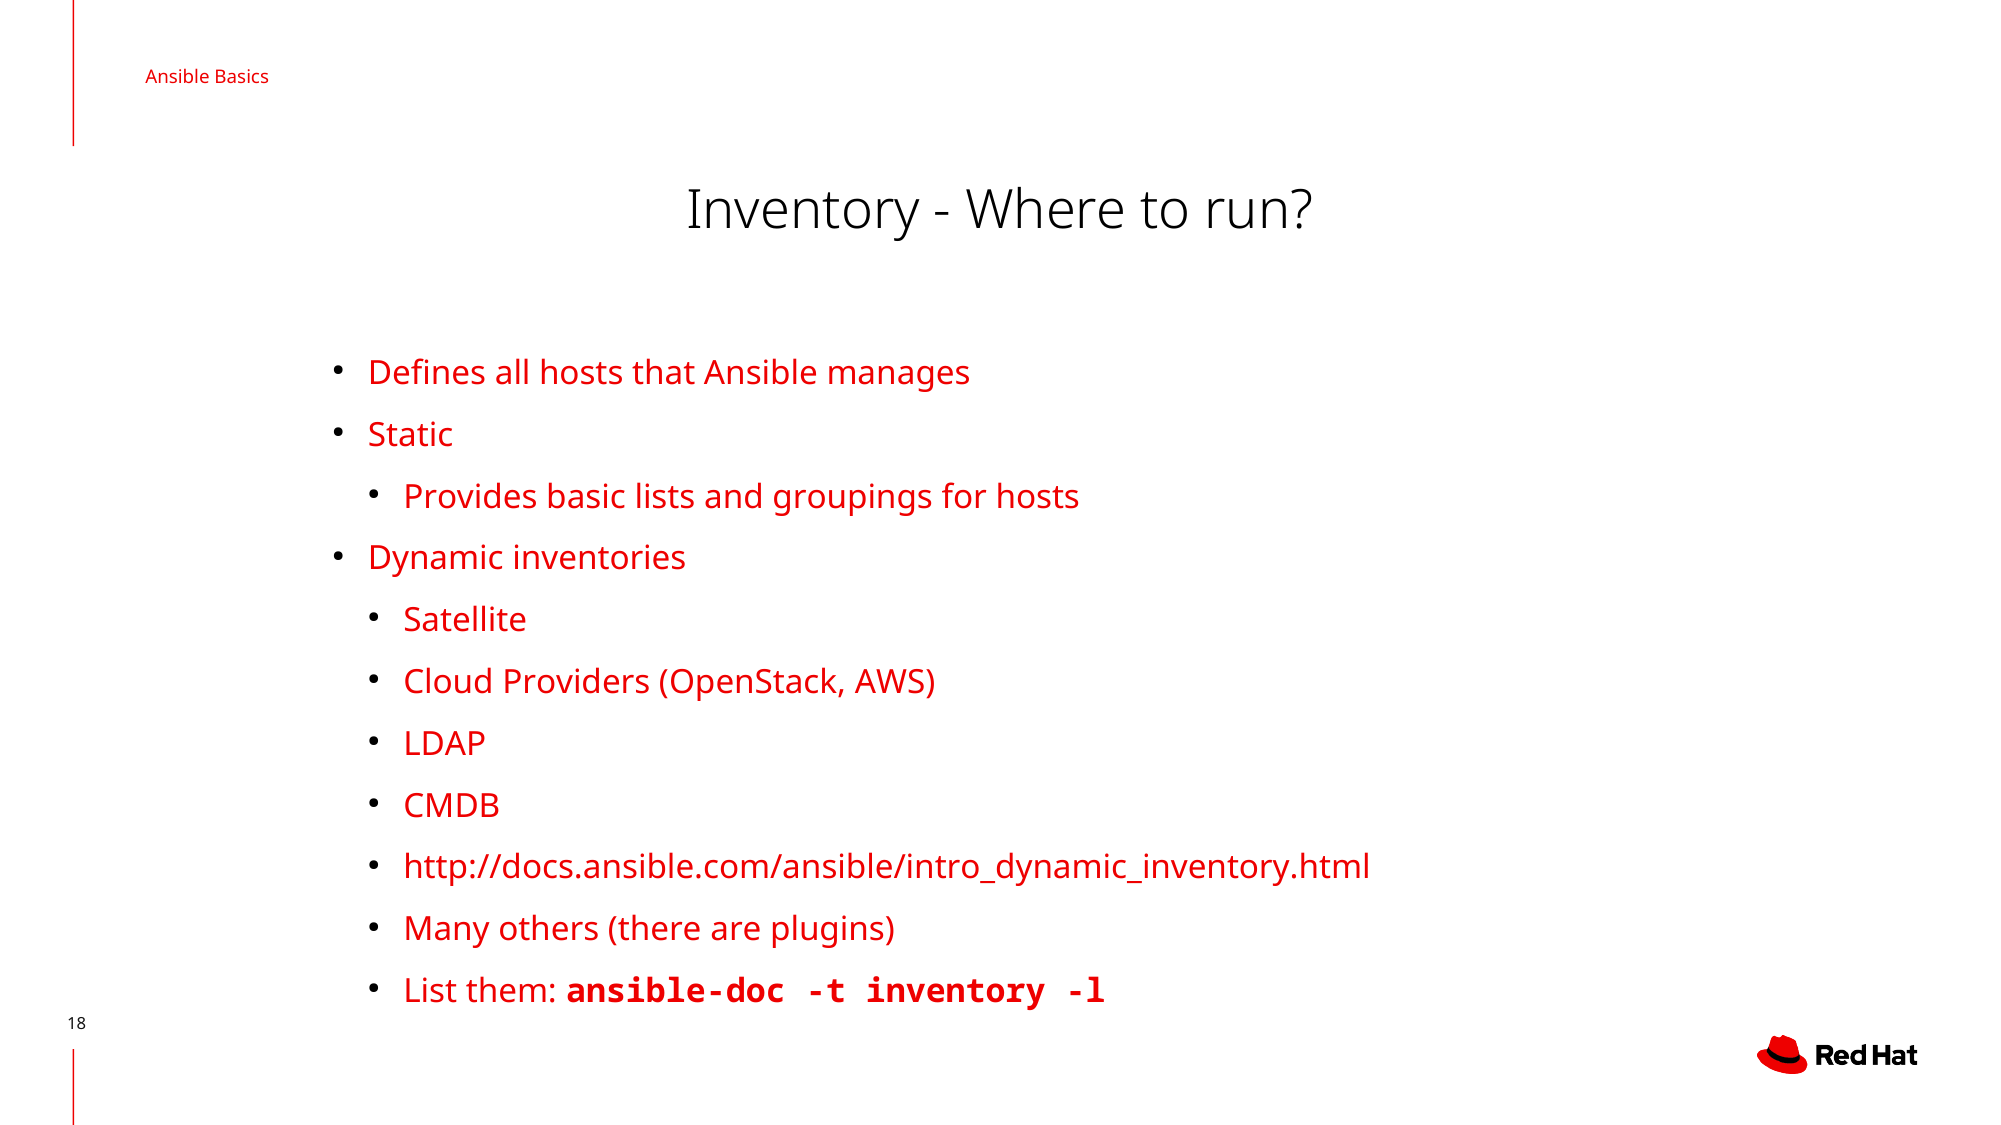

Ansible Basics
# Inventory - Where to run?
Defines all hosts that Ansible manages
Static
Provides basic lists and groupings for hosts
Dynamic inventories
Satellite
Cloud Providers (OpenStack, AWS)
LDAP
CMDB
http://docs.ansible.com/ansible/intro_dynamic_inventory.html
Many others (there are plugins)
List them: ansible-doc -t inventory -l
18